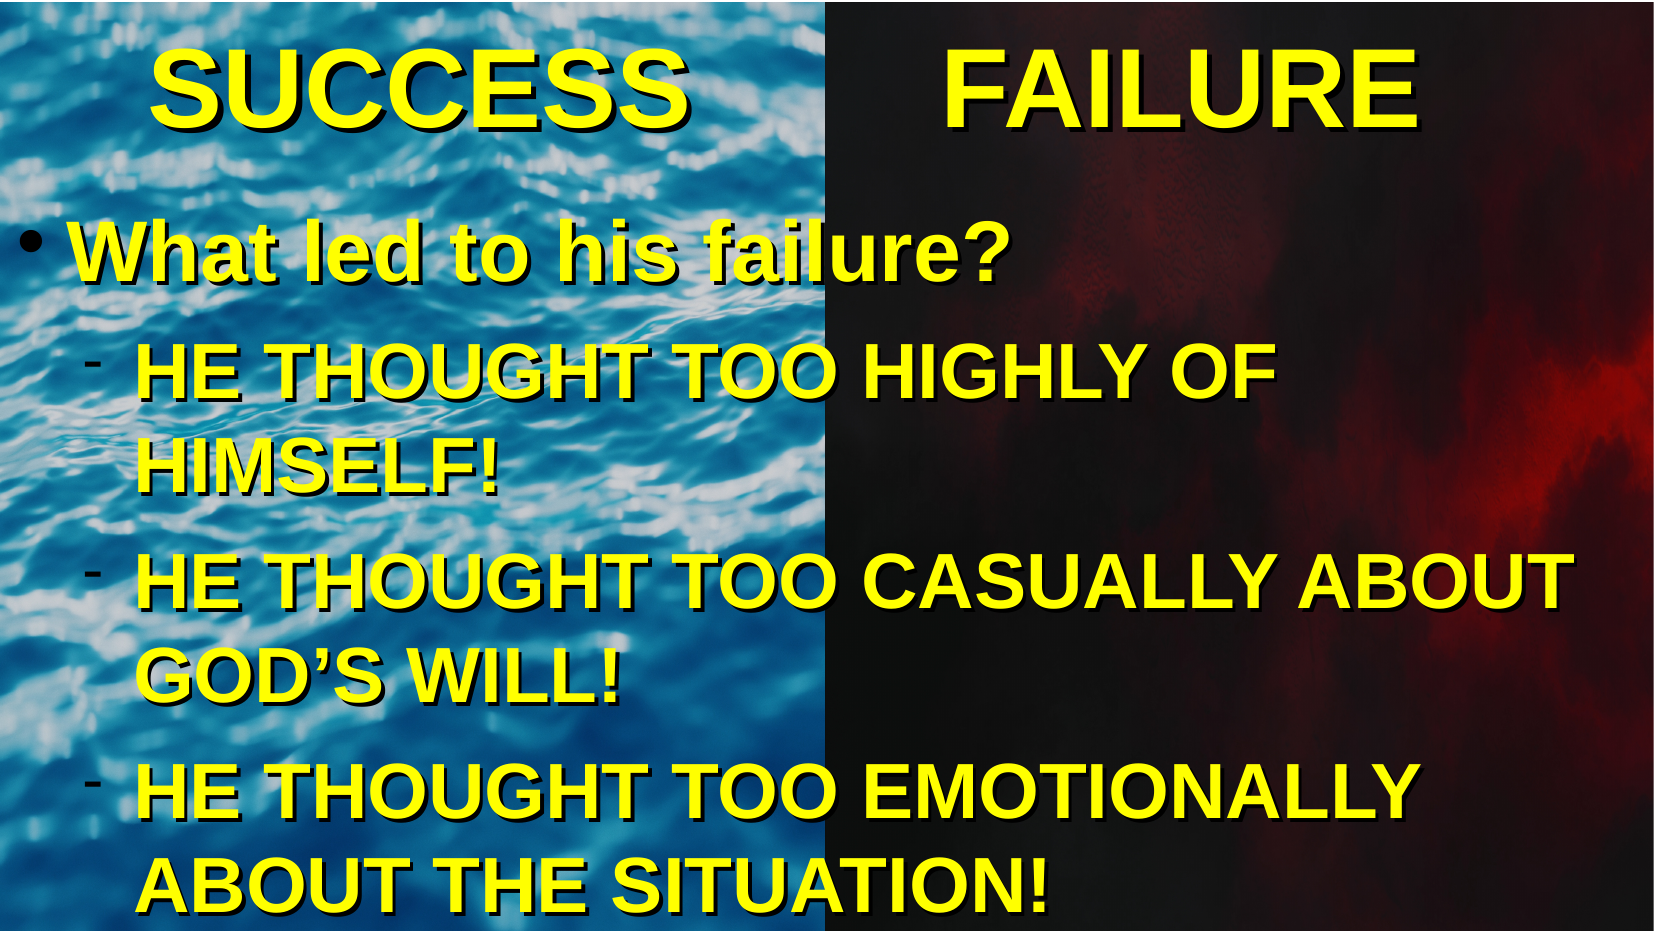

SUCCESS FAILURE
What led to his failure?
HE THOUGHT TOO HIGHLY OF HIMSELF!
HE THOUGHT TOO CASUALLY ABOUT GOD’S WILL!
HE THOUGHT TOO EMOTIONALLY ABOUT THE SITUATION!